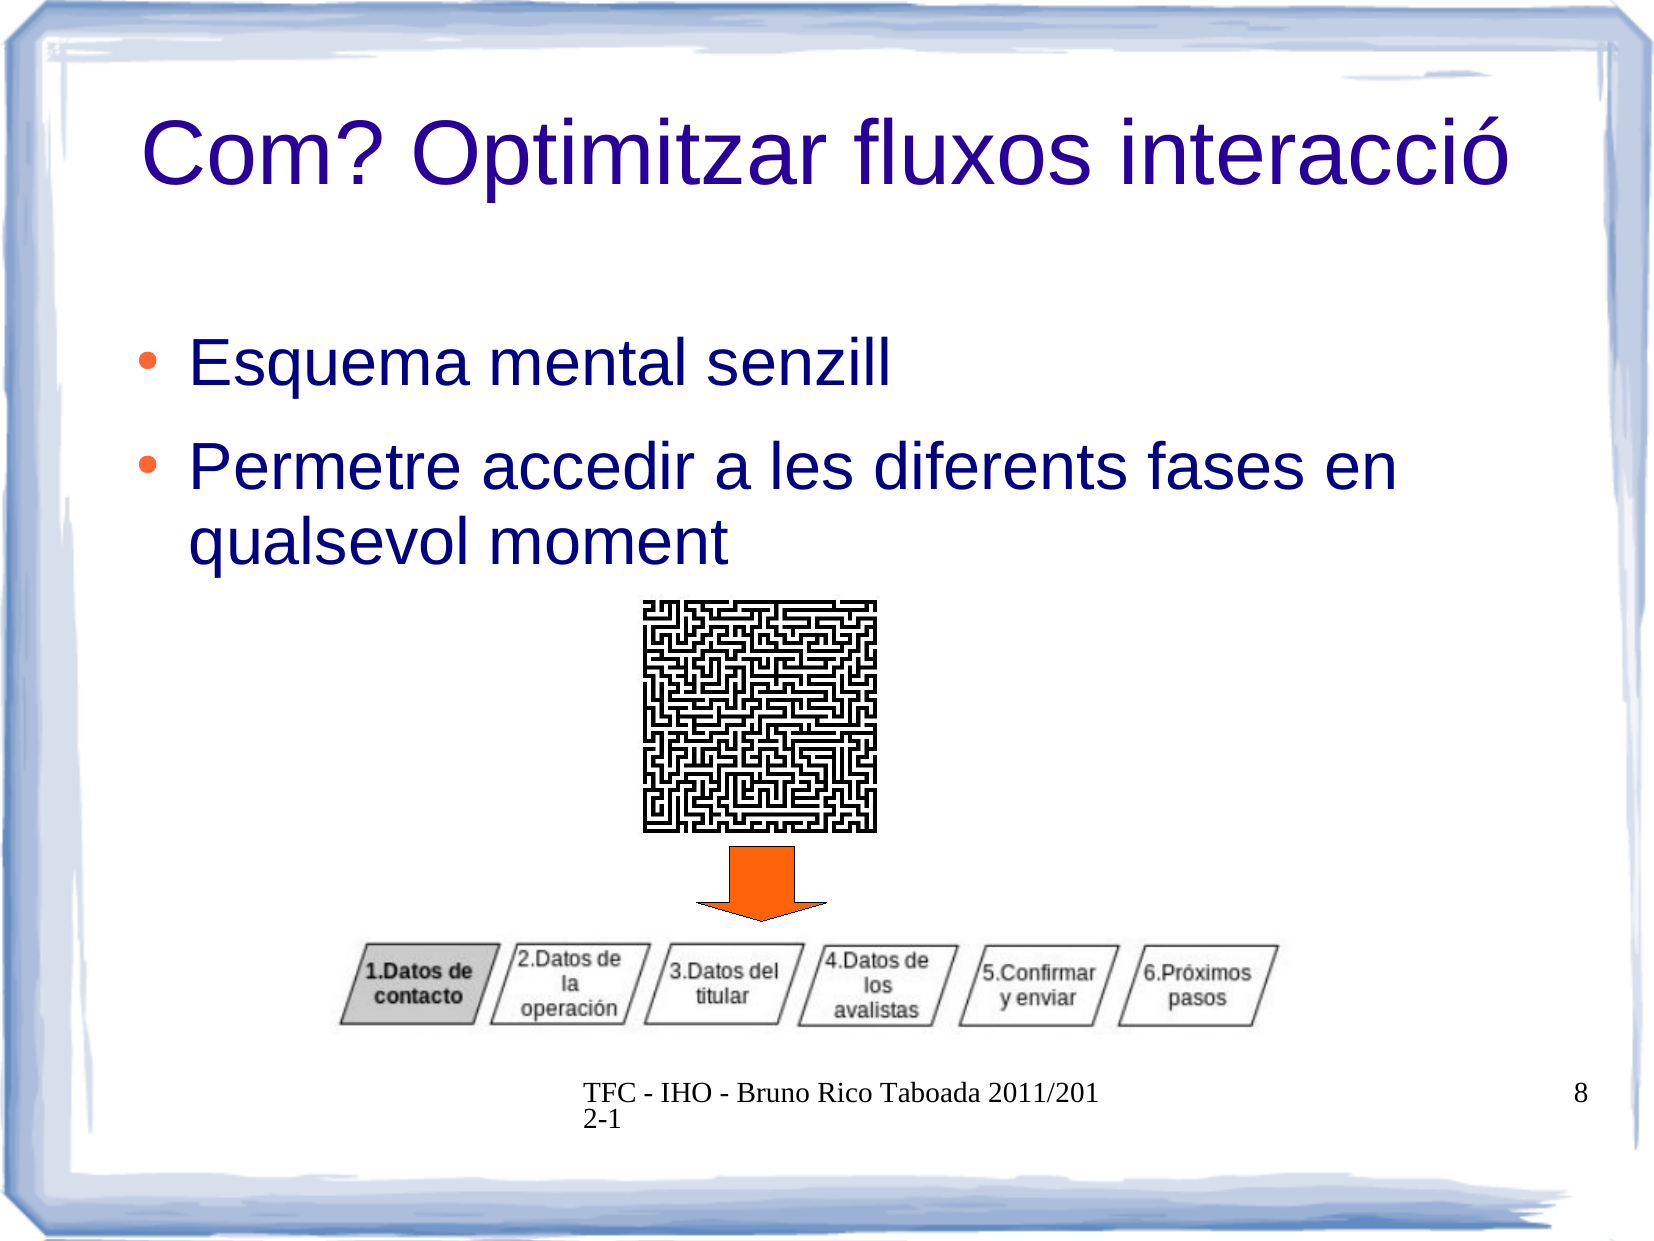

# Com? Optimitzar fluxos interacció
Esquema mental senzill
Permetre accedir a les diferents fases en qualsevol moment
TFC - IHO - Bruno Rico Taboada 2011/2012-1
8